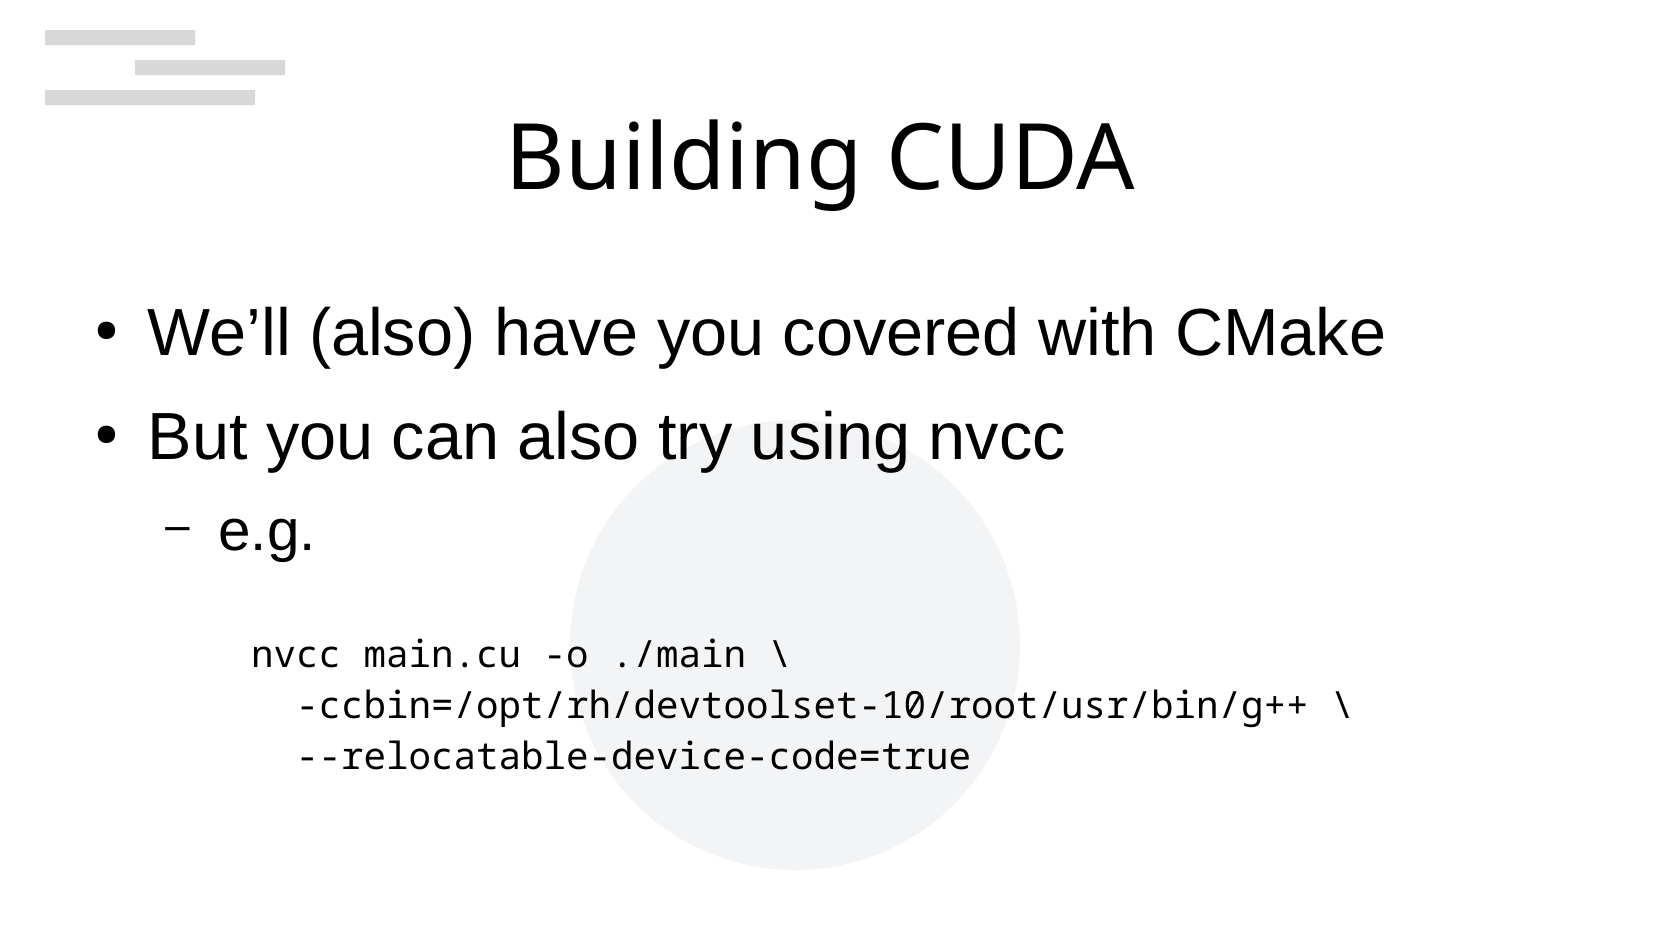

# Building CUDA
We’ll (also) have you covered with CMake
But you can also try using nvcc
e.g.
nvcc main.cu -o ./main \
 -ccbin=/opt/rh/devtoolset-10/root/usr/bin/g++ \
 --relocatable-device-code=true